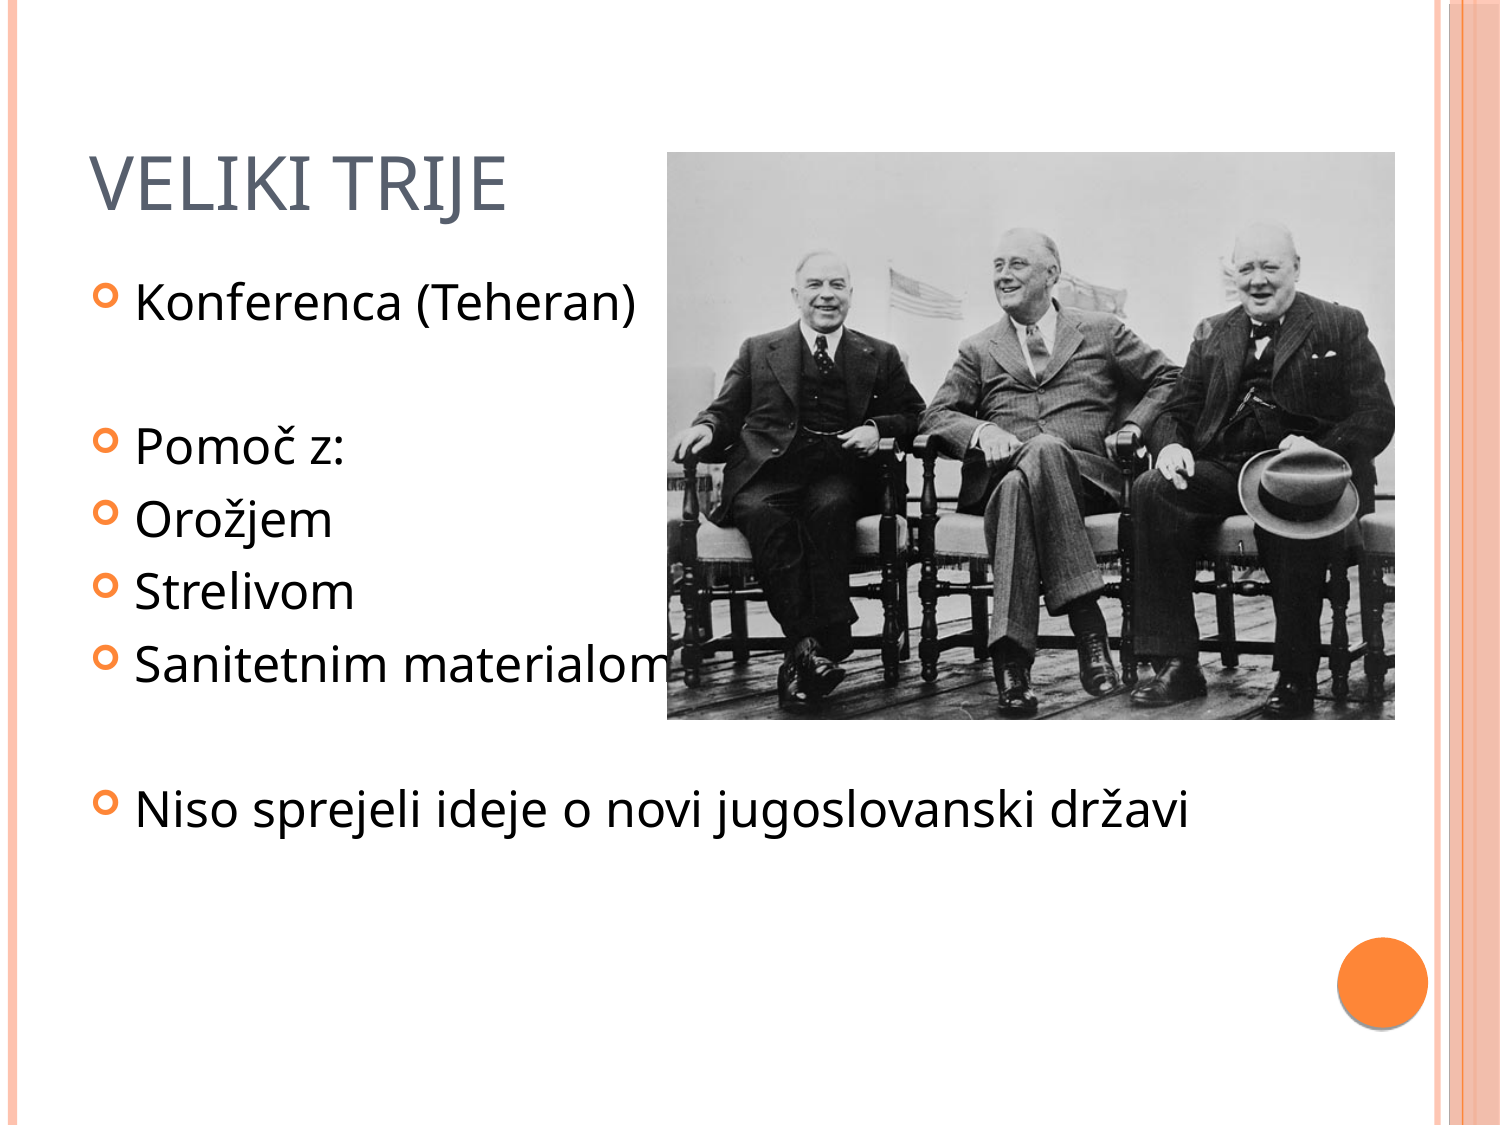

# VELIKI TRIJE
Konferenca (Teheran)
Pomoč z:
Orožjem
Strelivom
Sanitetnim materialom
Niso sprejeli ideje o novi jugoslovanski državi